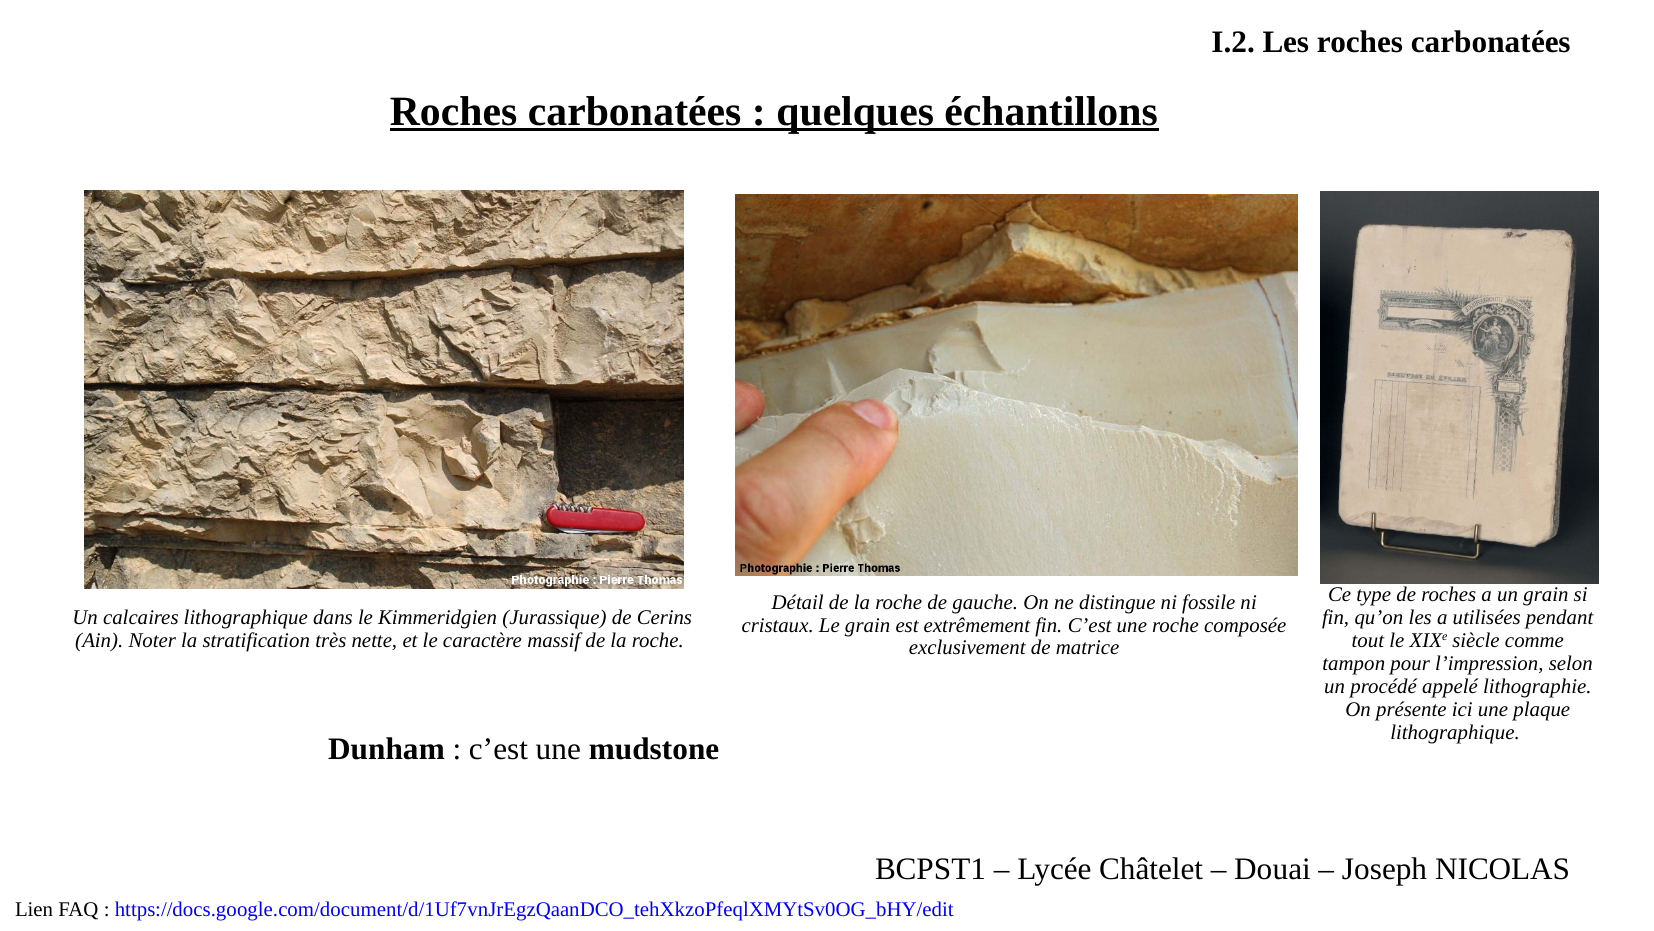

I.2. Les roches carbonatées
				Roches carbonatées : quelques échantillons
Ce type de roches a un grain si fin, qu’on les a utilisées pendant tout le XIXe siècle comme tampon pour l’impression, selon un procédé appelé lithographie. On présente ici une plaque lithographique.
Détail de la roche de gauche. On ne distingue ni fossile ni cristaux. Le grain est extrêmement fin. C’est une roche composée exclusivement de matrice
Un calcaires lithographique dans le Kimmeridgien (Jurassique) de Cerins (Ain). Noter la stratification très nette, et le caractère massif de la roche.
Dunham : c’est une mudstone
BCPST1 – Lycée Châtelet – Douai – Joseph NICOLAS
Lien FAQ : https://docs.google.com/document/d/1Uf7vnJrEgzQaanDCO_tehXkzoPfeqlXMYtSv0OG_bHY/edit